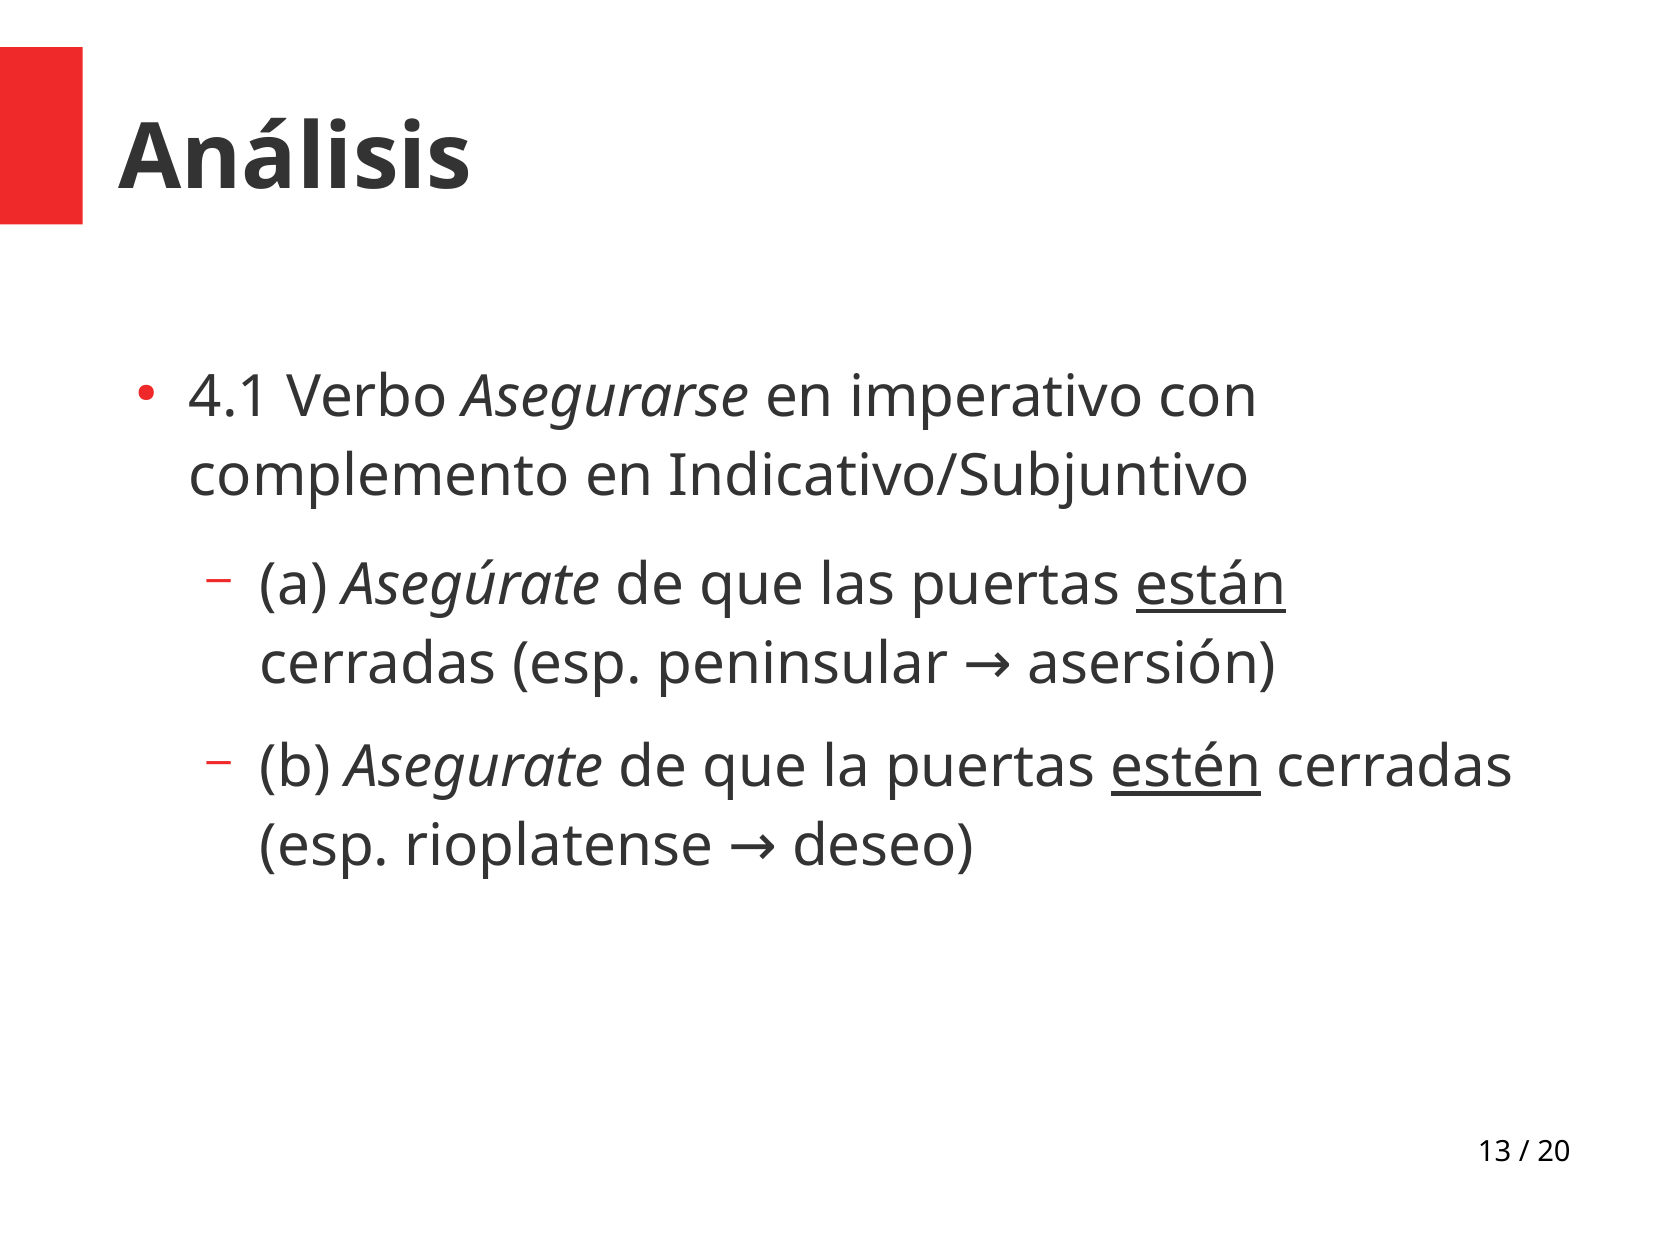

# Análisis
4.1 Verbo Asegurarse en imperativo con complemento en Indicativo/Subjuntivo
(a) Asegúrate de que las puertas están cerradas (esp. peninsular → asersión)
(b) Asegurate de que la puertas estén cerradas (esp. rioplatense → deseo)
13